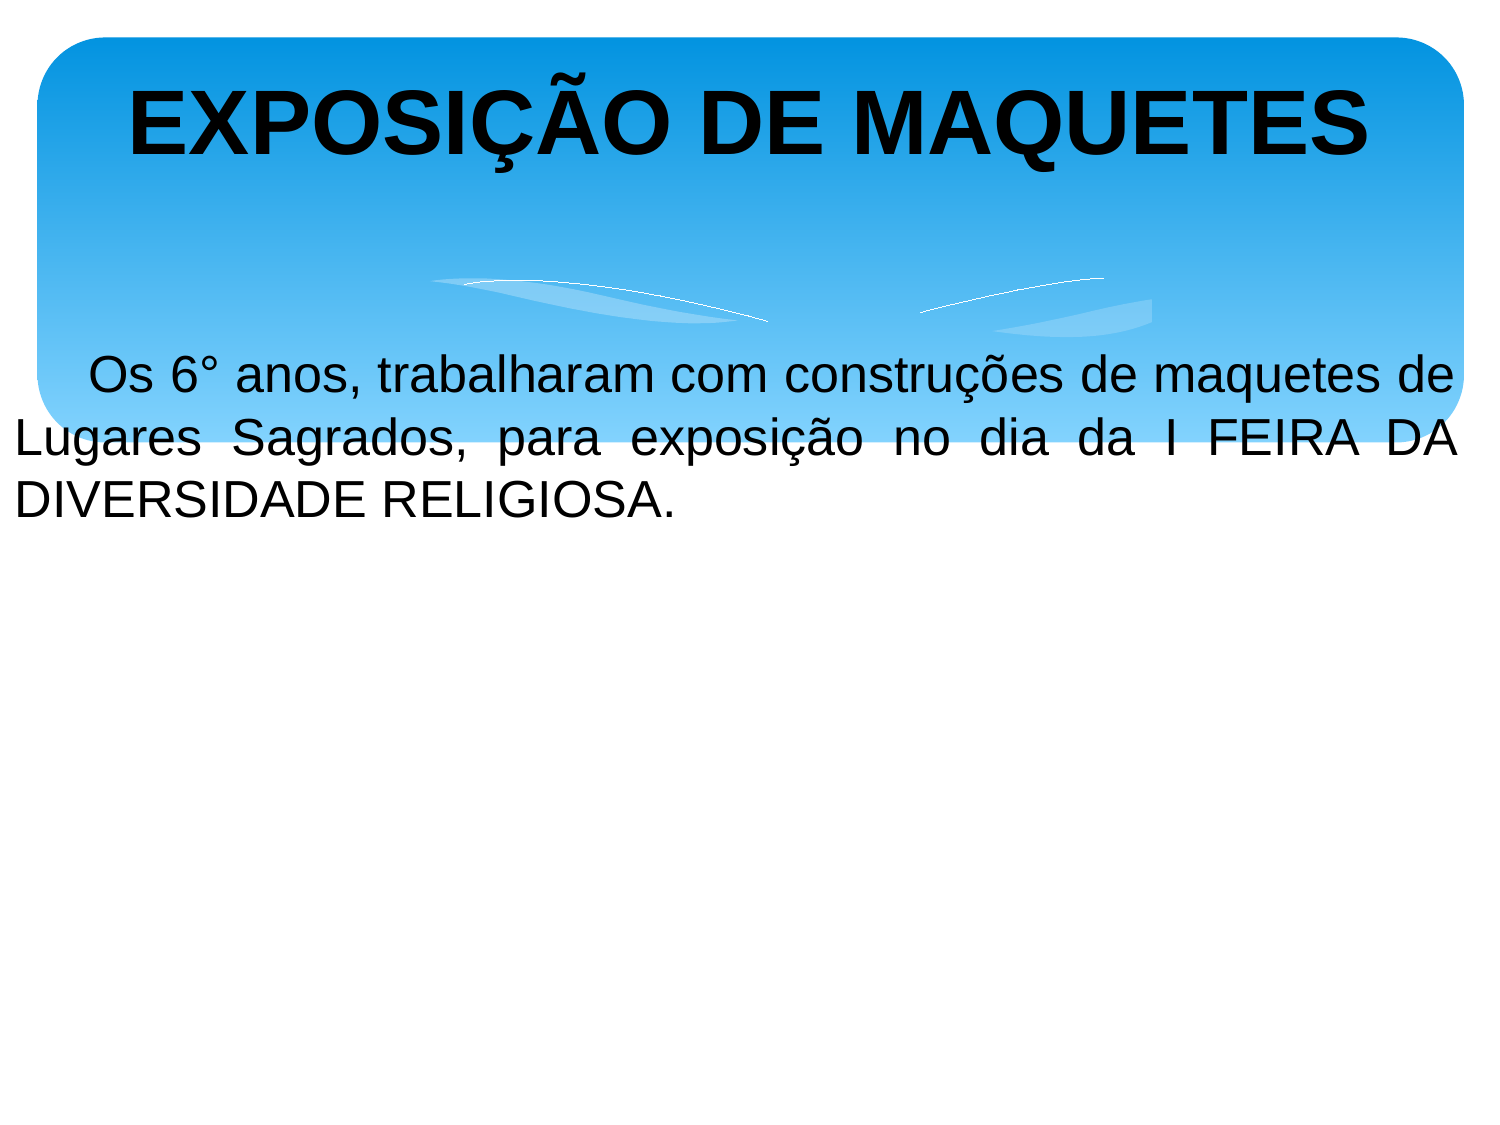

EXPOSIÇÃO DE MAQUETES
# Os 6° anos, trabalharam com construções de maquetes de Lugares Sagrados, para exposição no dia da I FEIRA DA DIVERSIDADE RELIGIOSA.